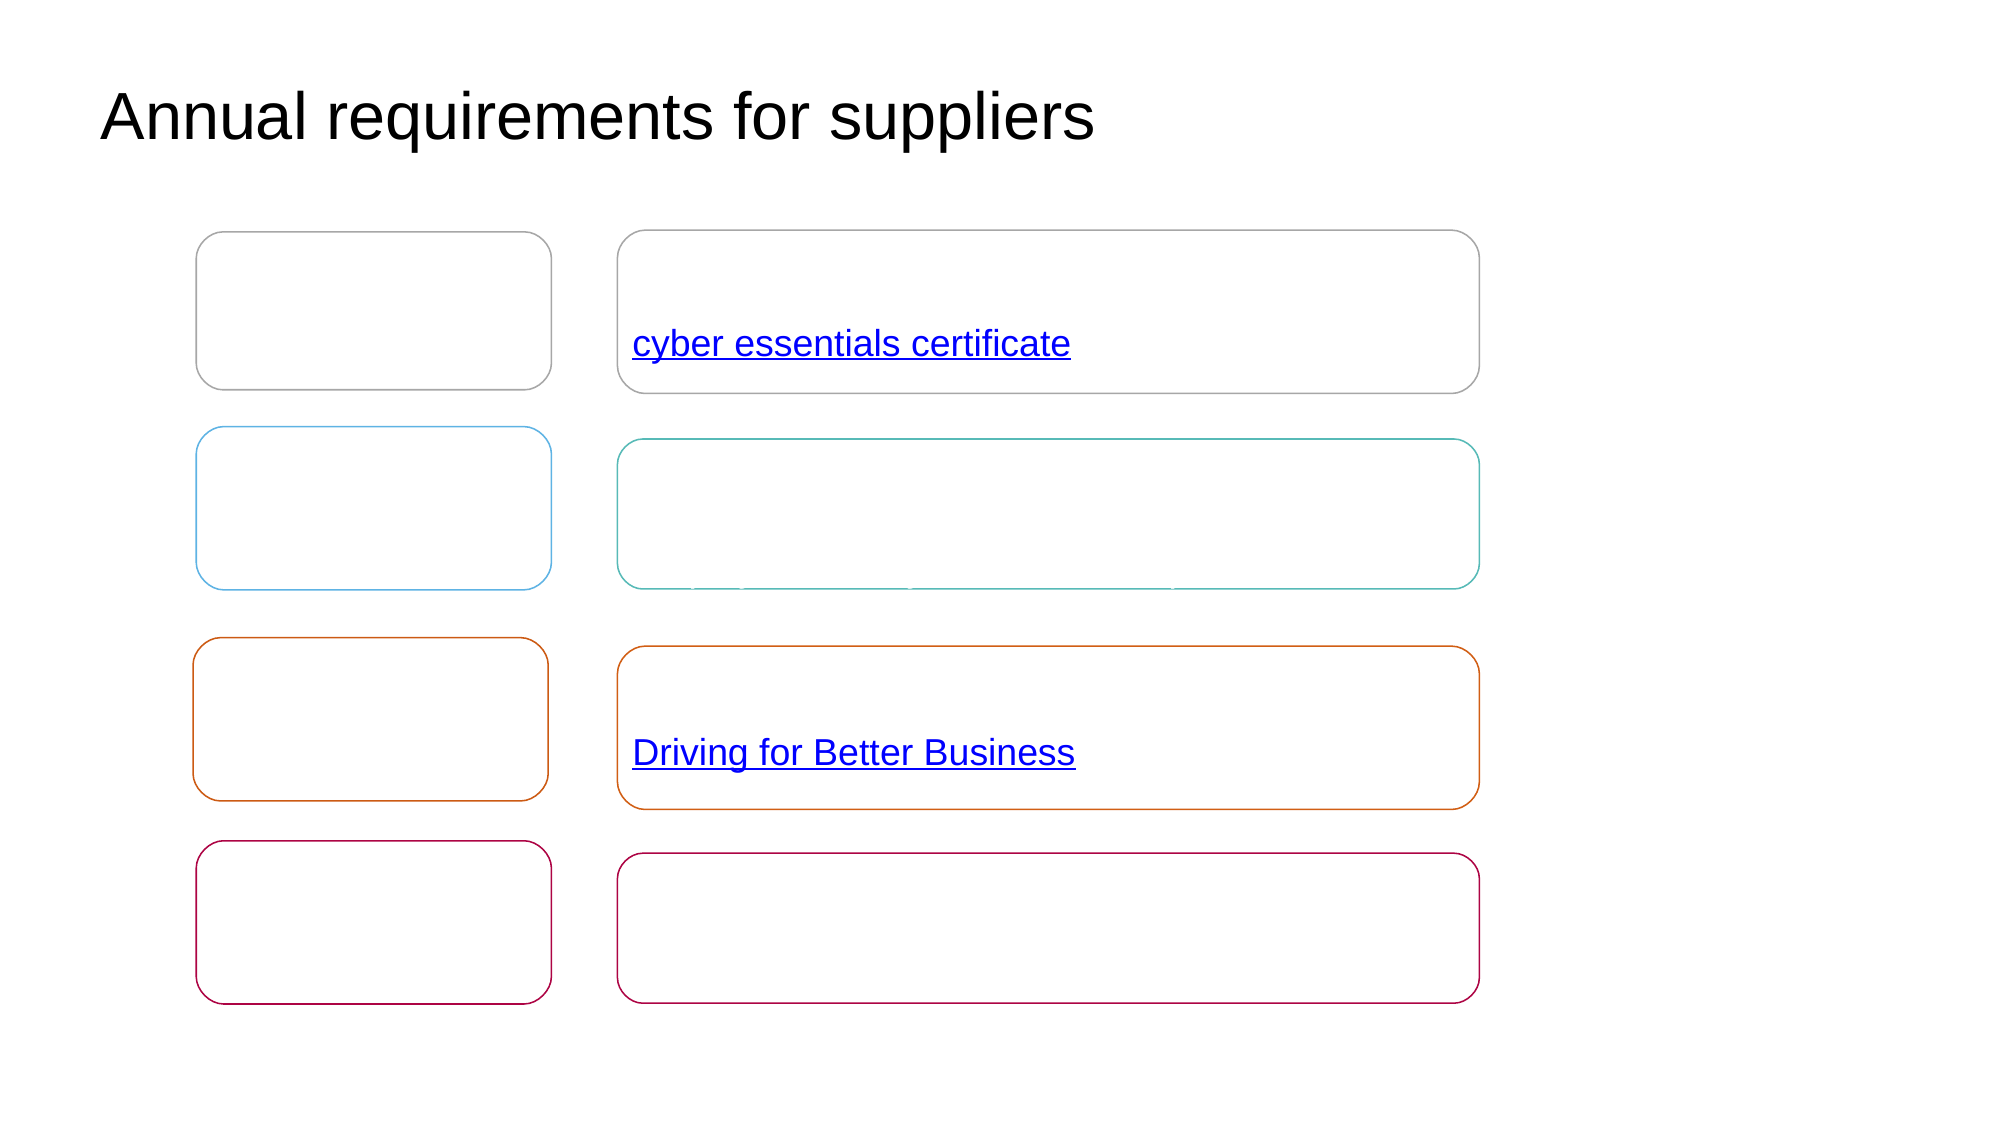

Annual requirements for suppliers
Suppliers required to have and maintain a cyber essentials certificate.
Cyber Security
Insurances
Suppliers required to have and maintain Professional Indemnity, Public, Liability and Employer Liability insurance to specific values.
Social value
Suppliers required to sign up to Driving for Better Business programme.
Self Audit Certificate
Suppliers must prepare and submit an annual self audit certificate (Schedule 8)